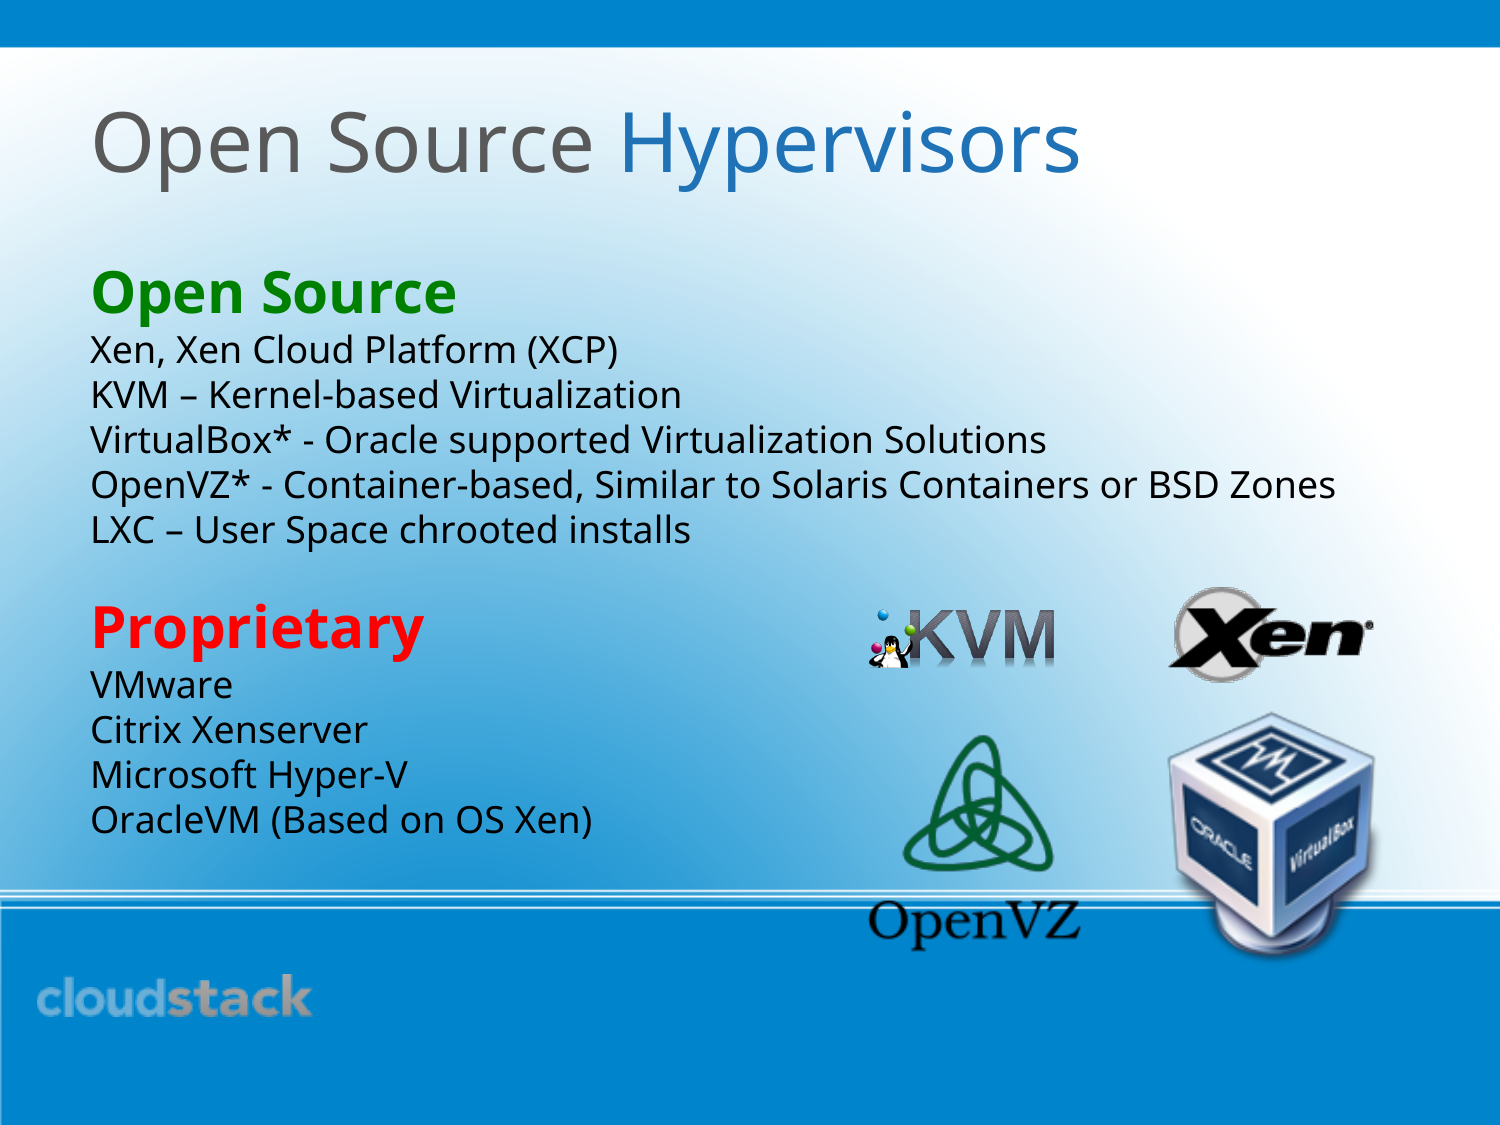

# Open Source Hypervisors
Open Source
Xen, Xen Cloud Platform (XCP)
KVM – Kernel-based Virtualization
VirtualBox* - Oracle supported Virtualization Solutions
OpenVZ* - Container-based, Similar to Solaris Containers or BSD Zones
LXC – User Space chrooted installs
Proprietary
VMware
Citrix Xenserver
Microsoft Hyper-V
OracleVM (Based on OS Xen)